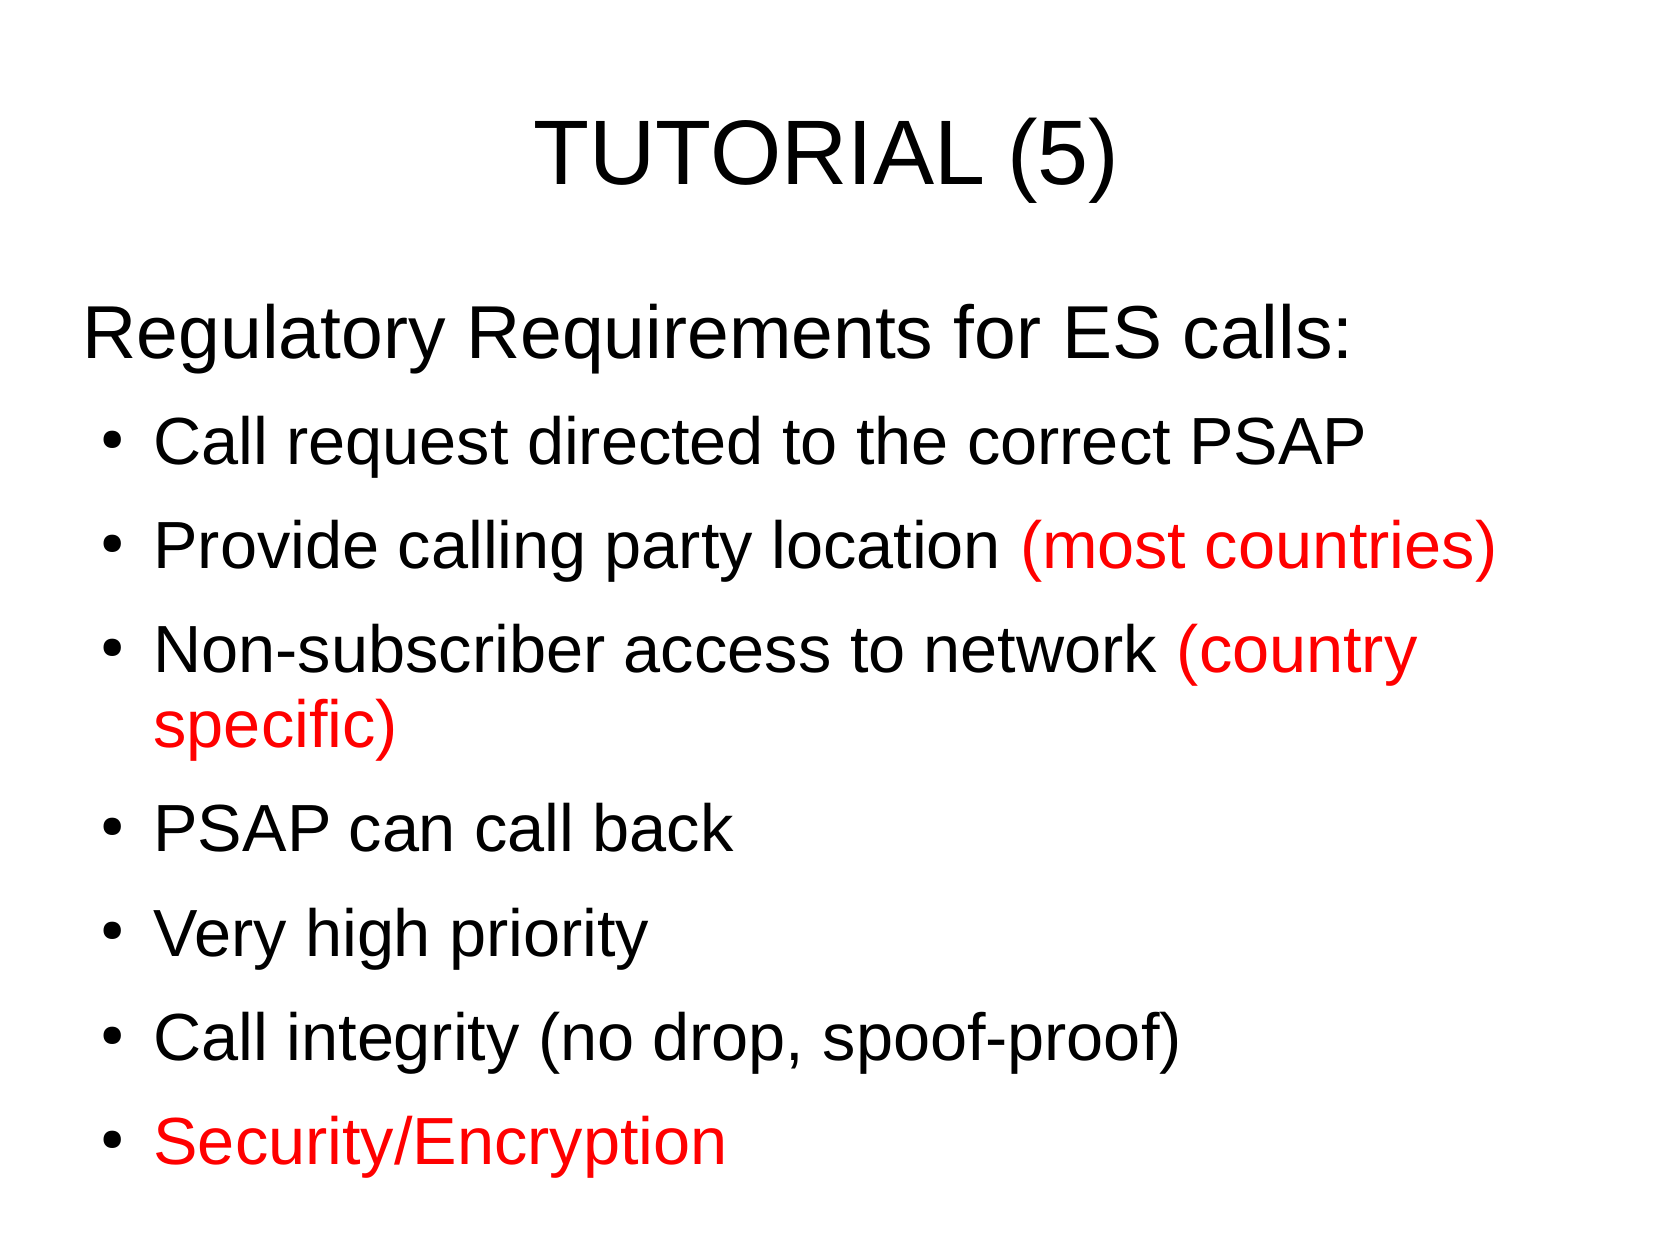

# TUTORIAL (5)
Regulatory Requirements for ES calls:
Call request directed to the correct PSAP
Provide calling party location (most countries)
Non-subscriber access to network (country specific)
PSAP can call back
Very high priority
Call integrity (no drop, spoof-proof)
Security/Encryption